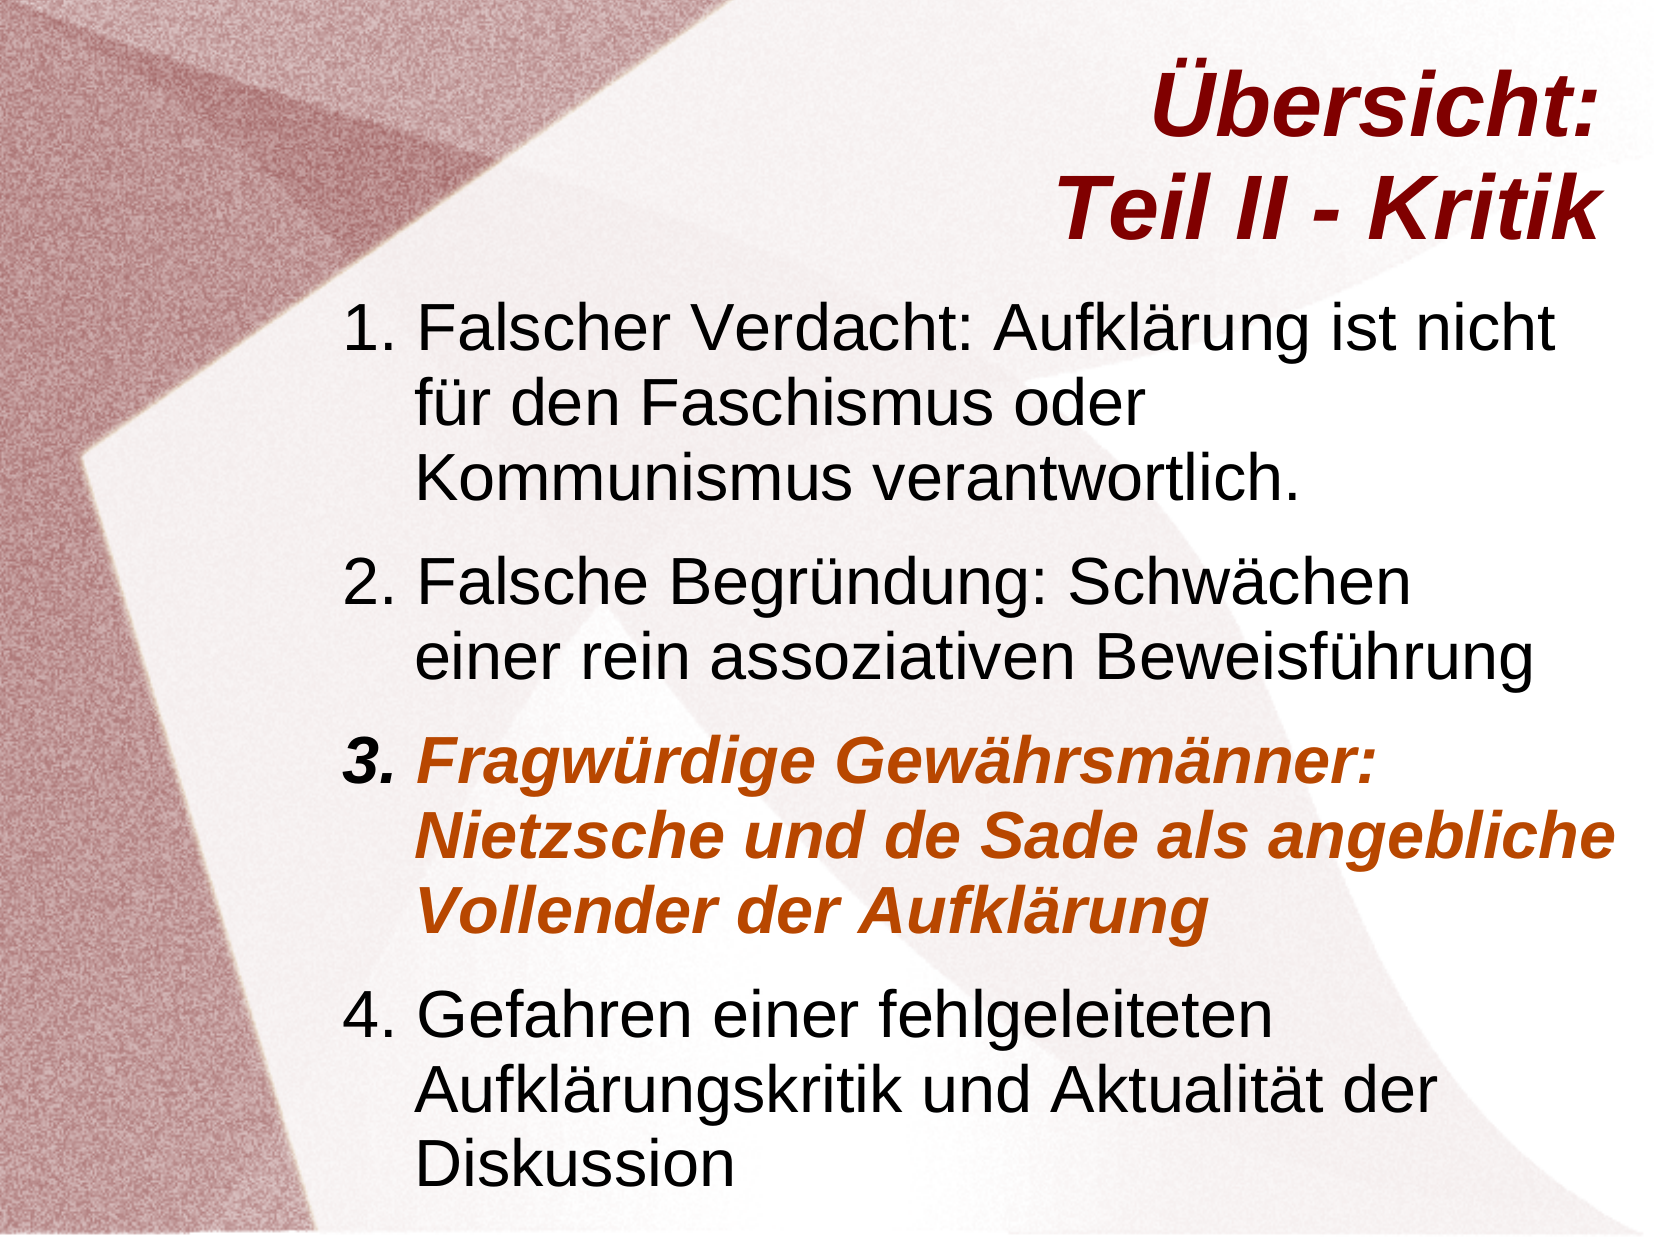

# Übersicht: Teil II - Kritik
 Falscher Verdacht: Aufklärung ist nicht
 für den Faschismus oder
 Kommunismus verantwortlich.
 Falsche Begründung: Schwächen
 einer rein assoziativen Beweisführung
 Fragwürdige Gewährsmänner:
 Nietzsche und de Sade als angebliche
 Vollender der Aufklärung
 Gefahren einer fehlgeleiteten
 Aufklärungskritik und Aktualität der
 Diskussion